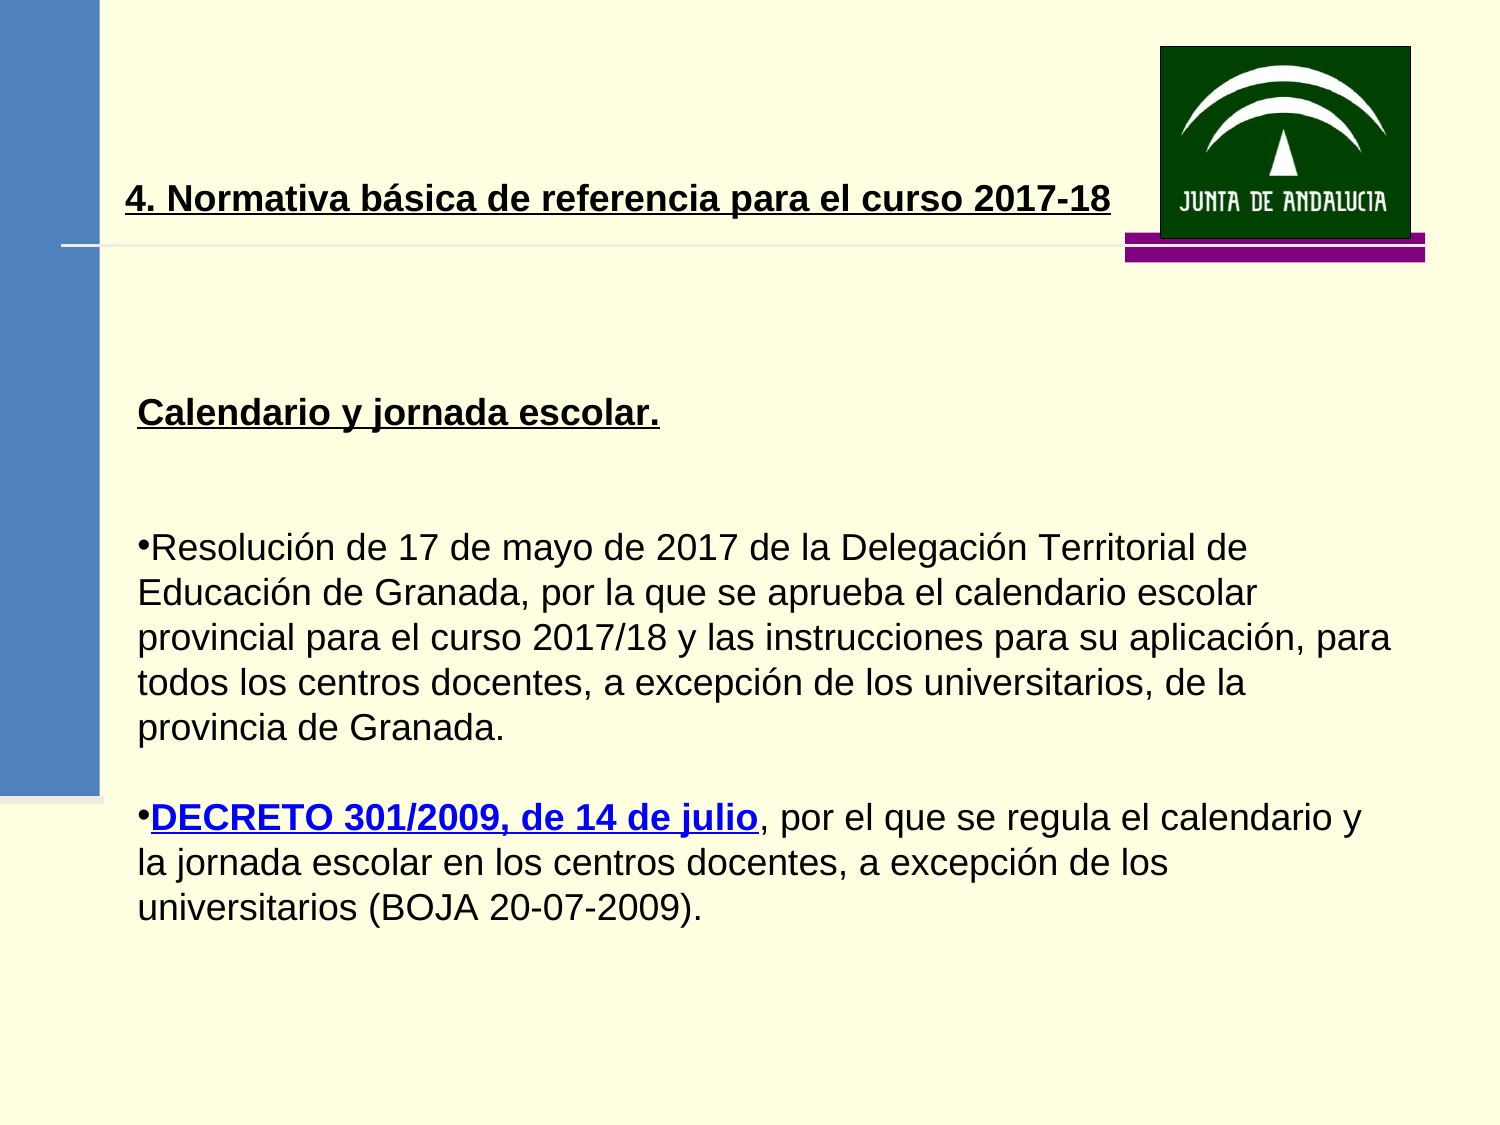

4. Normativa básica de referencia para el curso 2017-18
Calendario y jornada escolar.
Resolución de 17 de mayo de 2017 de la Delegación Territorial de Educación de Granada, por la que se aprueba el calendario escolar provincial para el curso 2017/18 y las instrucciones para su aplicación, para todos los centros docentes, a excepción de los universitarios, de la provincia de Granada.
DECRETO 301/2009, de 14 de julio, por el que se regula el calendario y la jornada escolar en los centros docentes, a excepción de los universitarios (BOJA 20-07-2009).